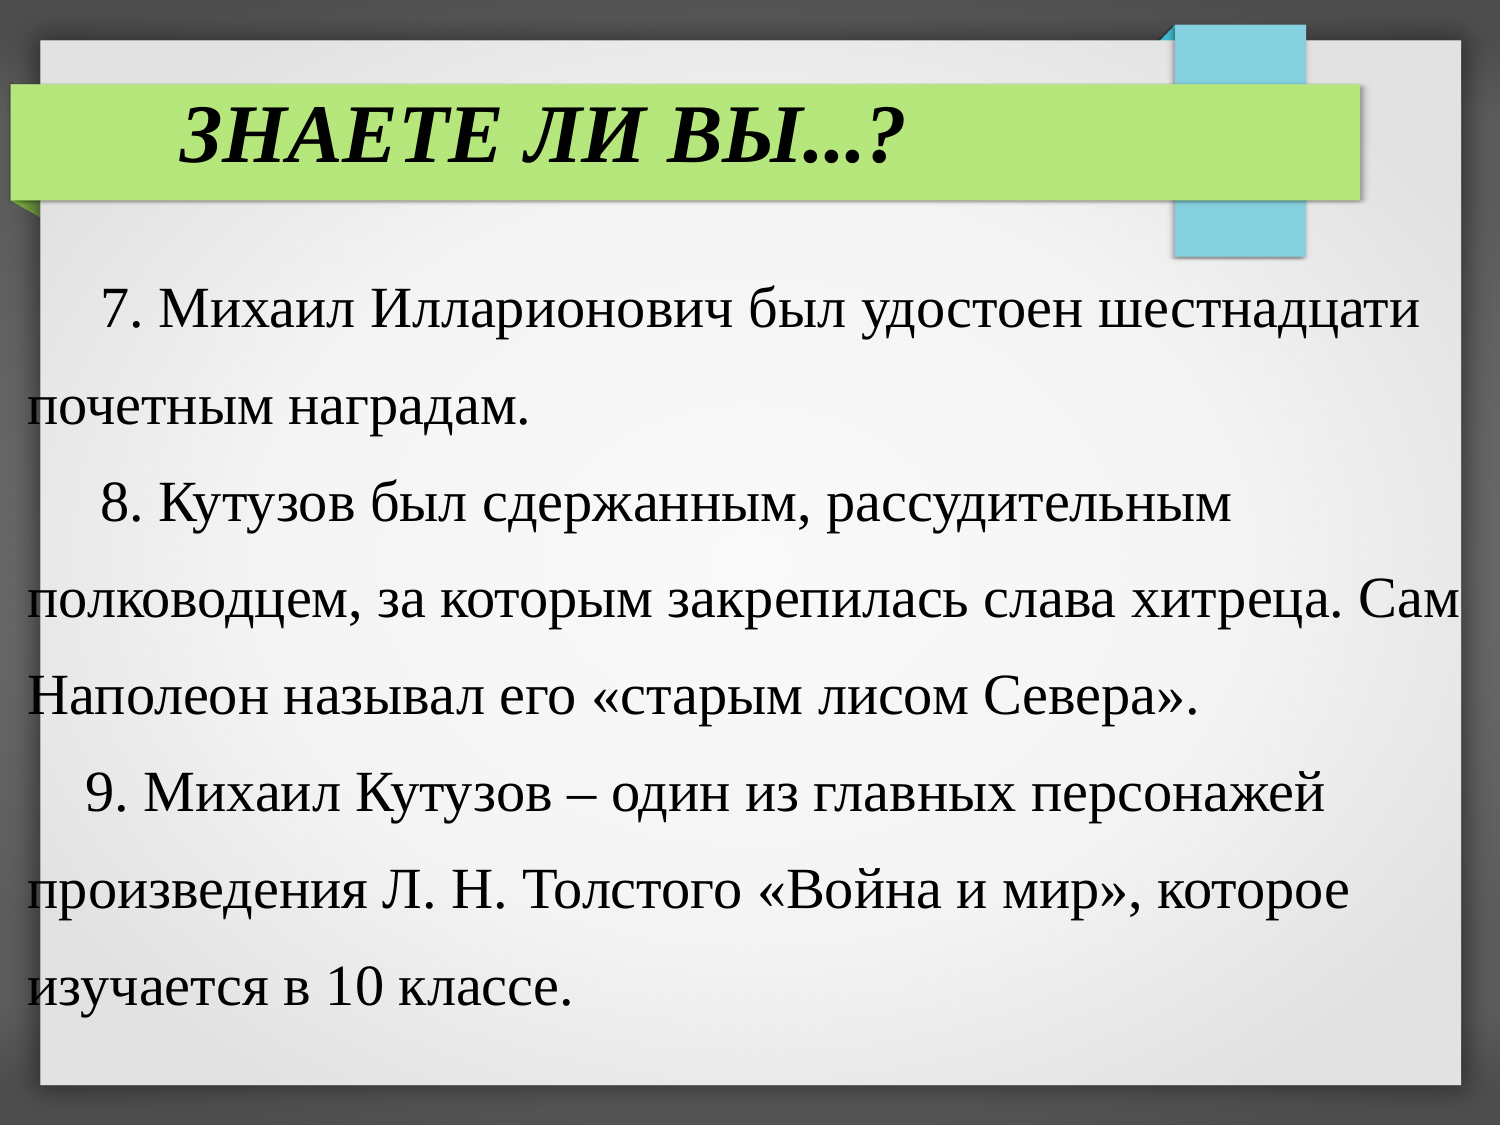

# 7. Михаил Илларионович был удостоен шестнадцати почетным наградам. 8. Кутузов был сдержанным, рассудительным полководцем, за которым закрепилась слава хитреца. Сам Наполеон называл его «старым лисом Севера». 9. Михаил Кутузов – один из главных персонажей произведения Л. Н. Толстого «Война и мир», которое изучается в 10 классе.
ЗНАЕТЕ ЛИ ВЫ...?